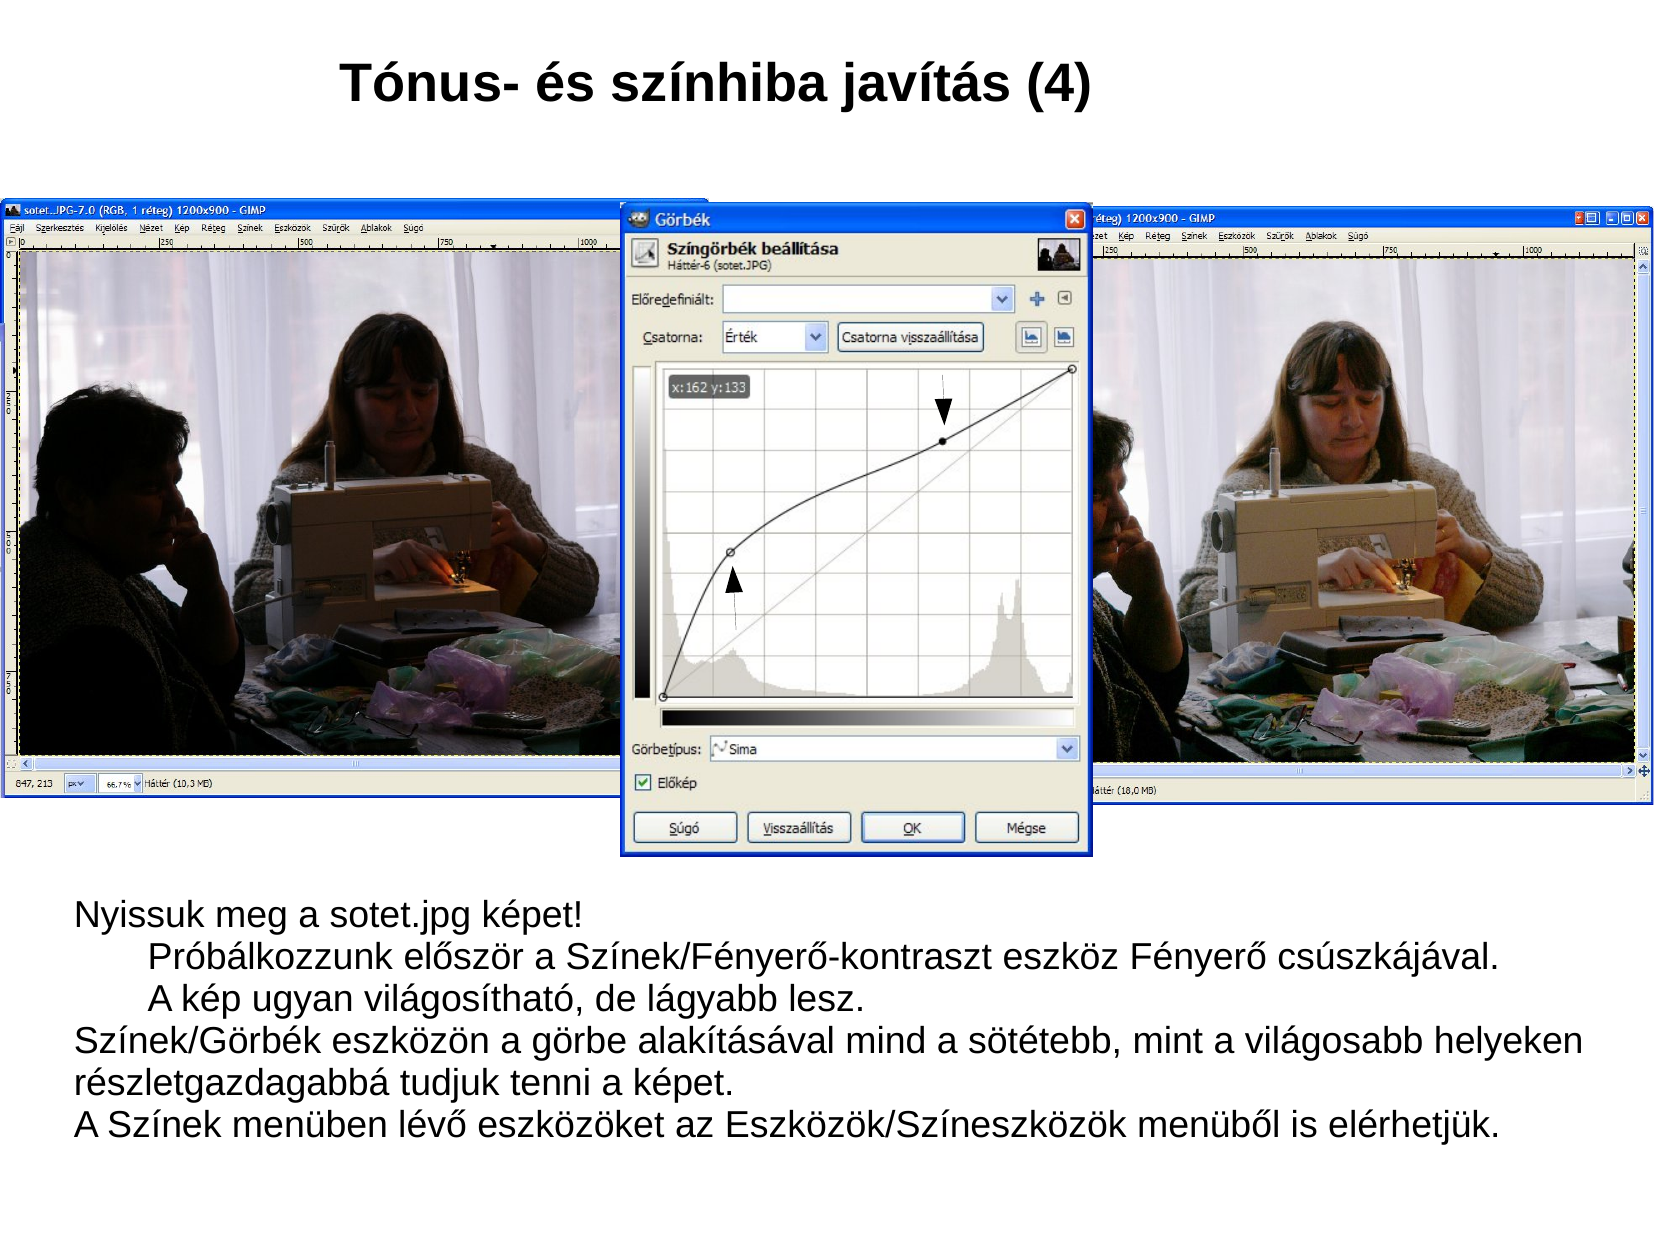

Tónus- és színhiba javítás (4)
Nyissuk meg a sotet.jpg képet!
	Próbálkozzunk először a Színek/Fényerő-kontraszt eszköz Fényerő csúszkájával.
	A kép ugyan világosítható, de lágyabb lesz.
Színek/Görbék eszközön a görbe alakításával mind a sötétebb, mint a világosabb helyeken
részletgazdagabbá tudjuk tenni a képet.
A Színek menüben lévő eszközöket az Eszközök/Színeszközök menüből is elérhetjük.